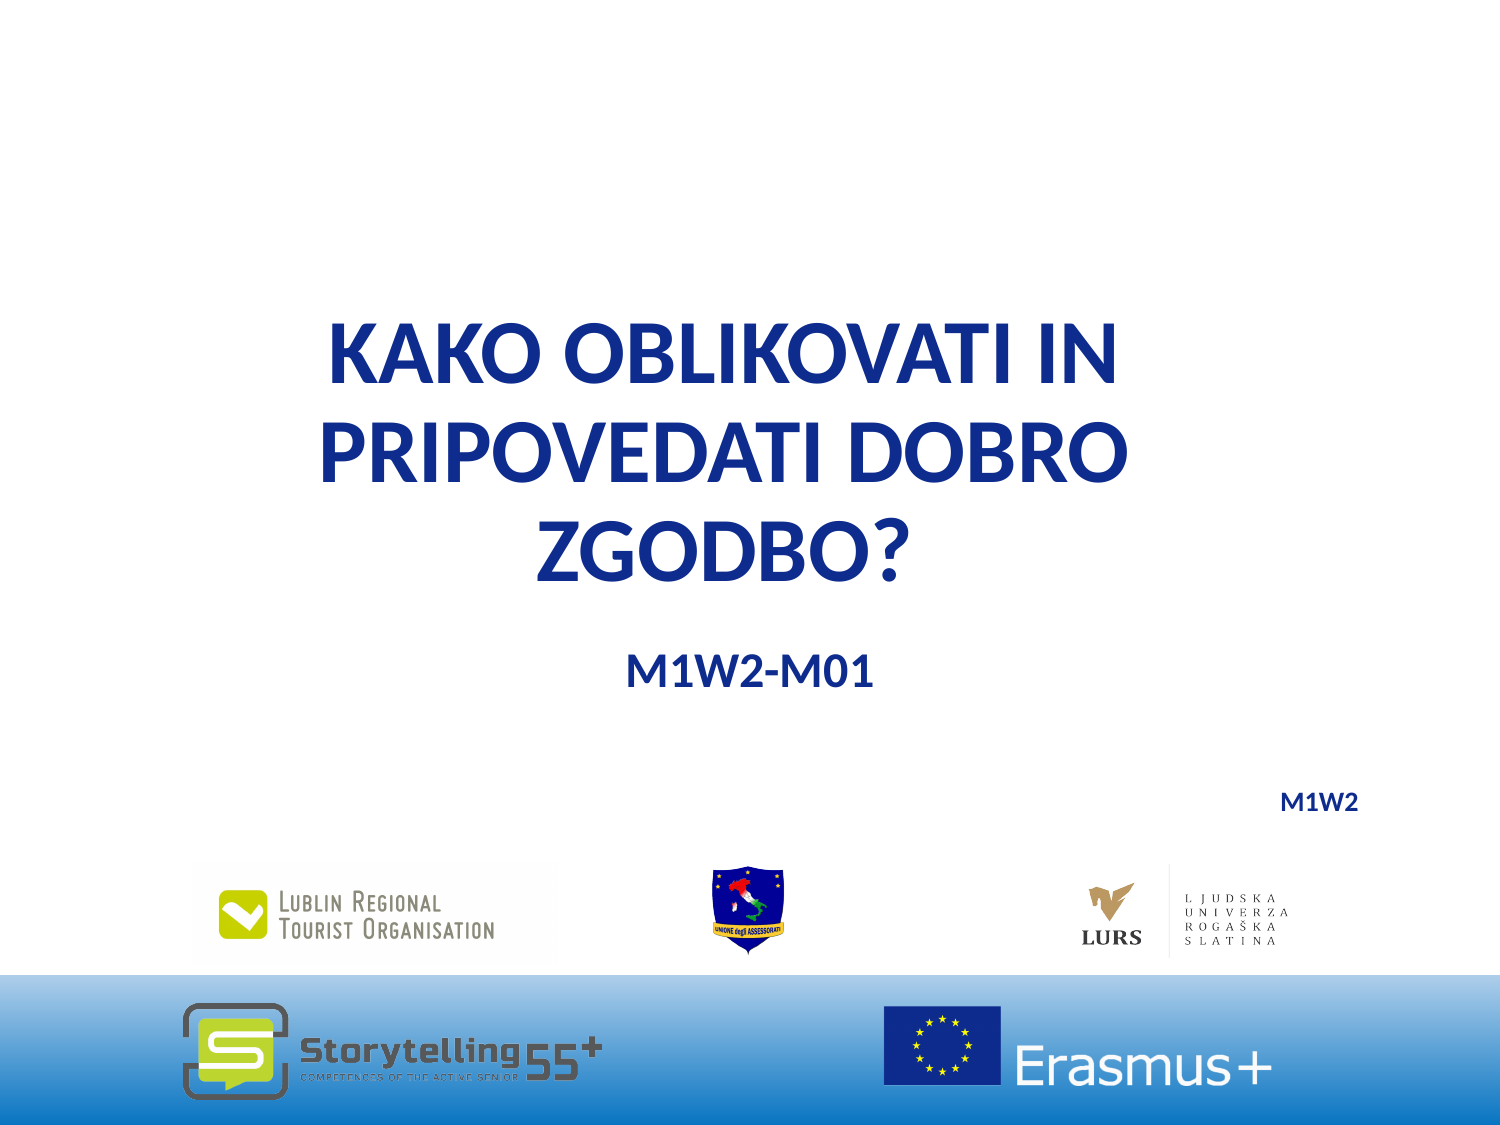

# KAKO OBLIKOVATI IN PRIPOVEDATI DOBRO ZGODBO?
M1W2-M01
M1W2